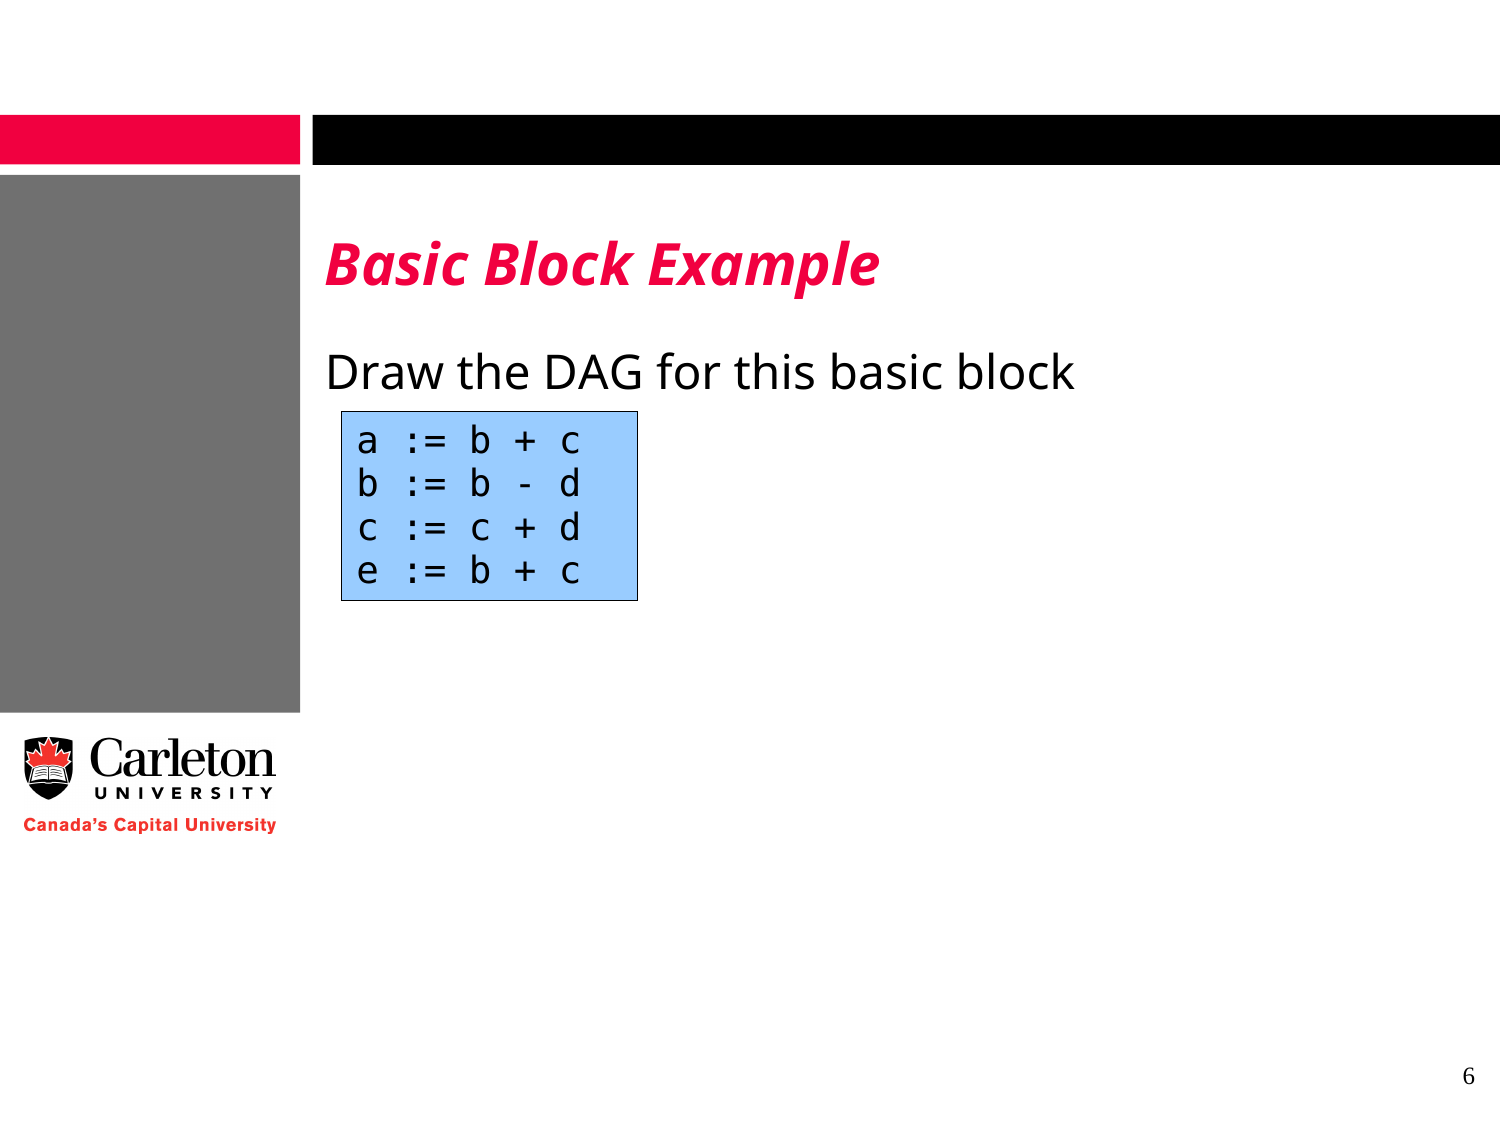

# Basic Block Example
Draw the DAG for this basic block
a := b + c
b := b - d
c := c + d
e := b + c
6